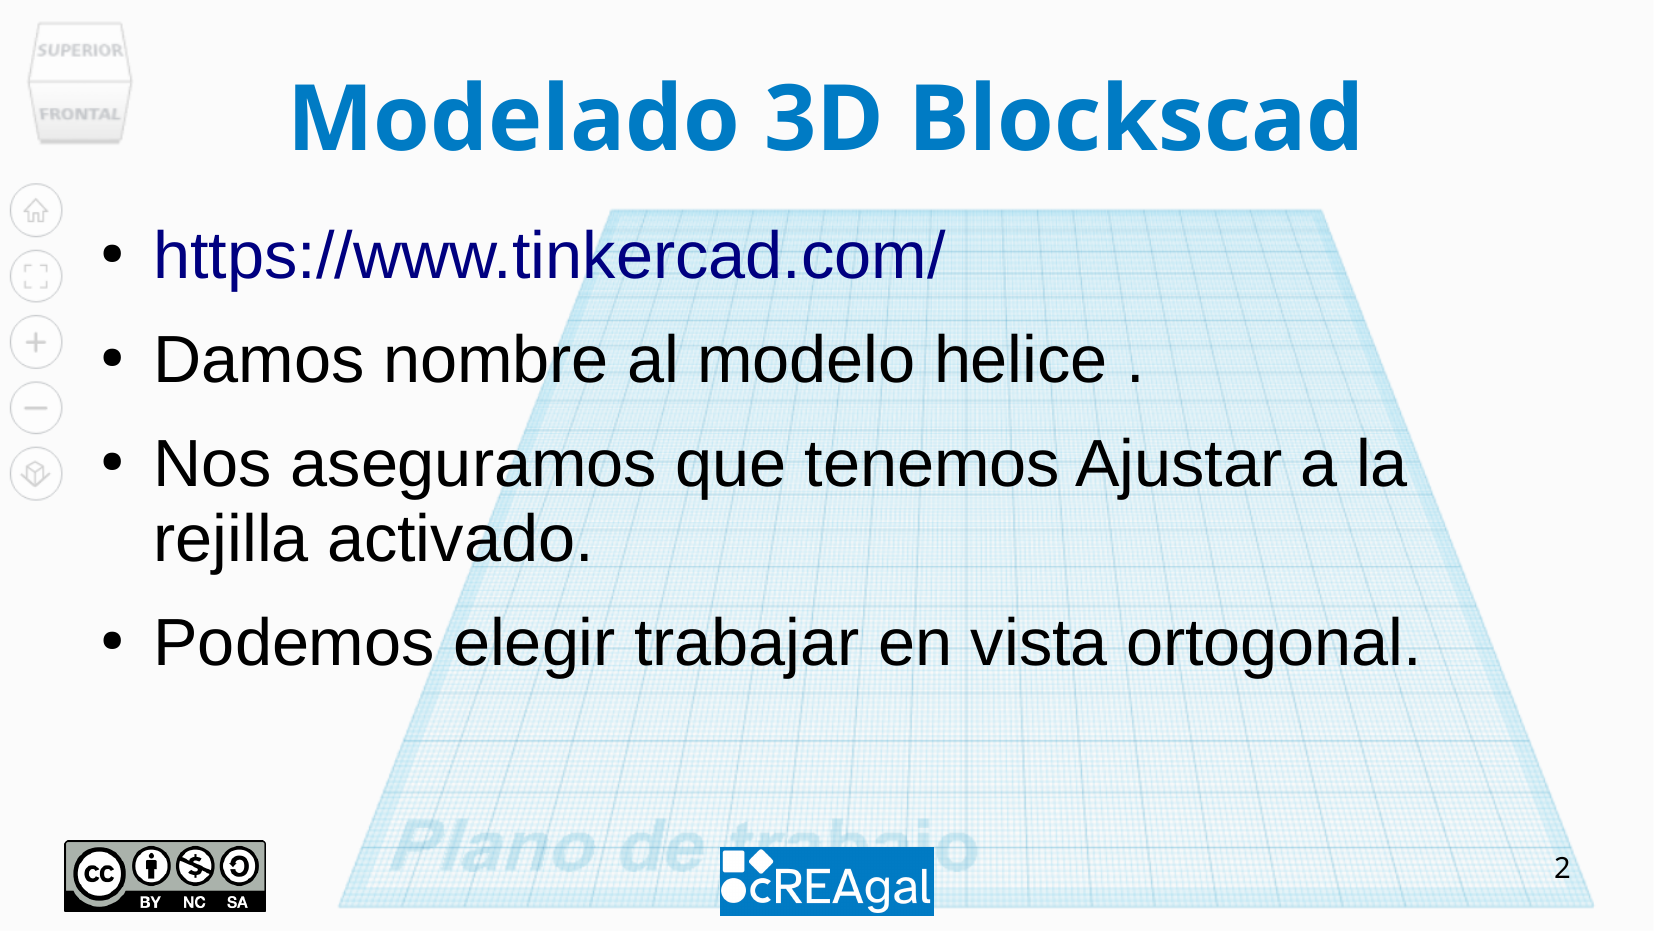

# Modelado 3D Blockscad
https://www.tinkercad.com/
Damos nombre al modelo helice .
Nos aseguramos que tenemos Ajustar a la rejilla activado.
Podemos elegir trabajar en vista ortogonal.
2